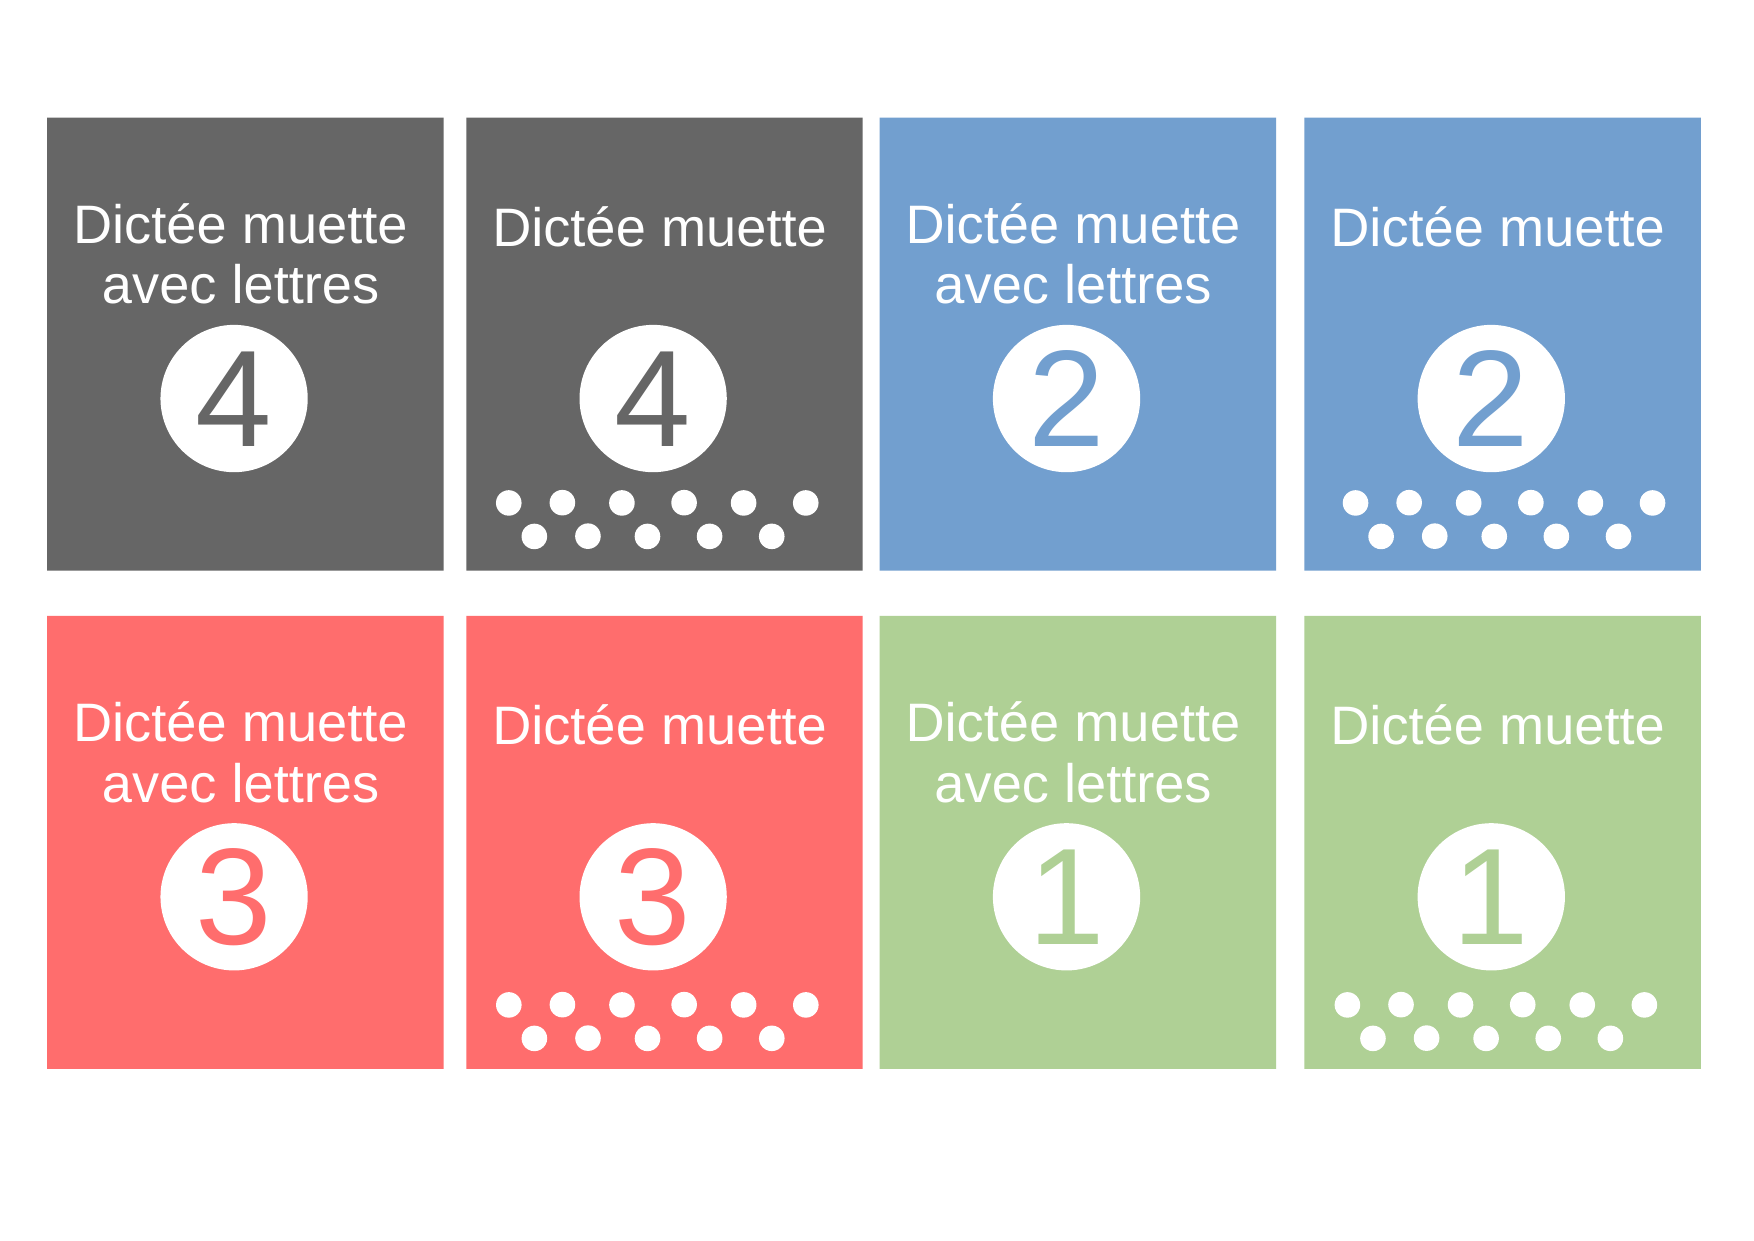

Dictée muette
avec lettres
Dictée muette
avec lettres
Dictée muette
Dictée muette
4
4
2
2
Dictée muette
avec lettres
Dictée muette
avec lettres
Dictée muette
Dictée muette
3
3
1
1